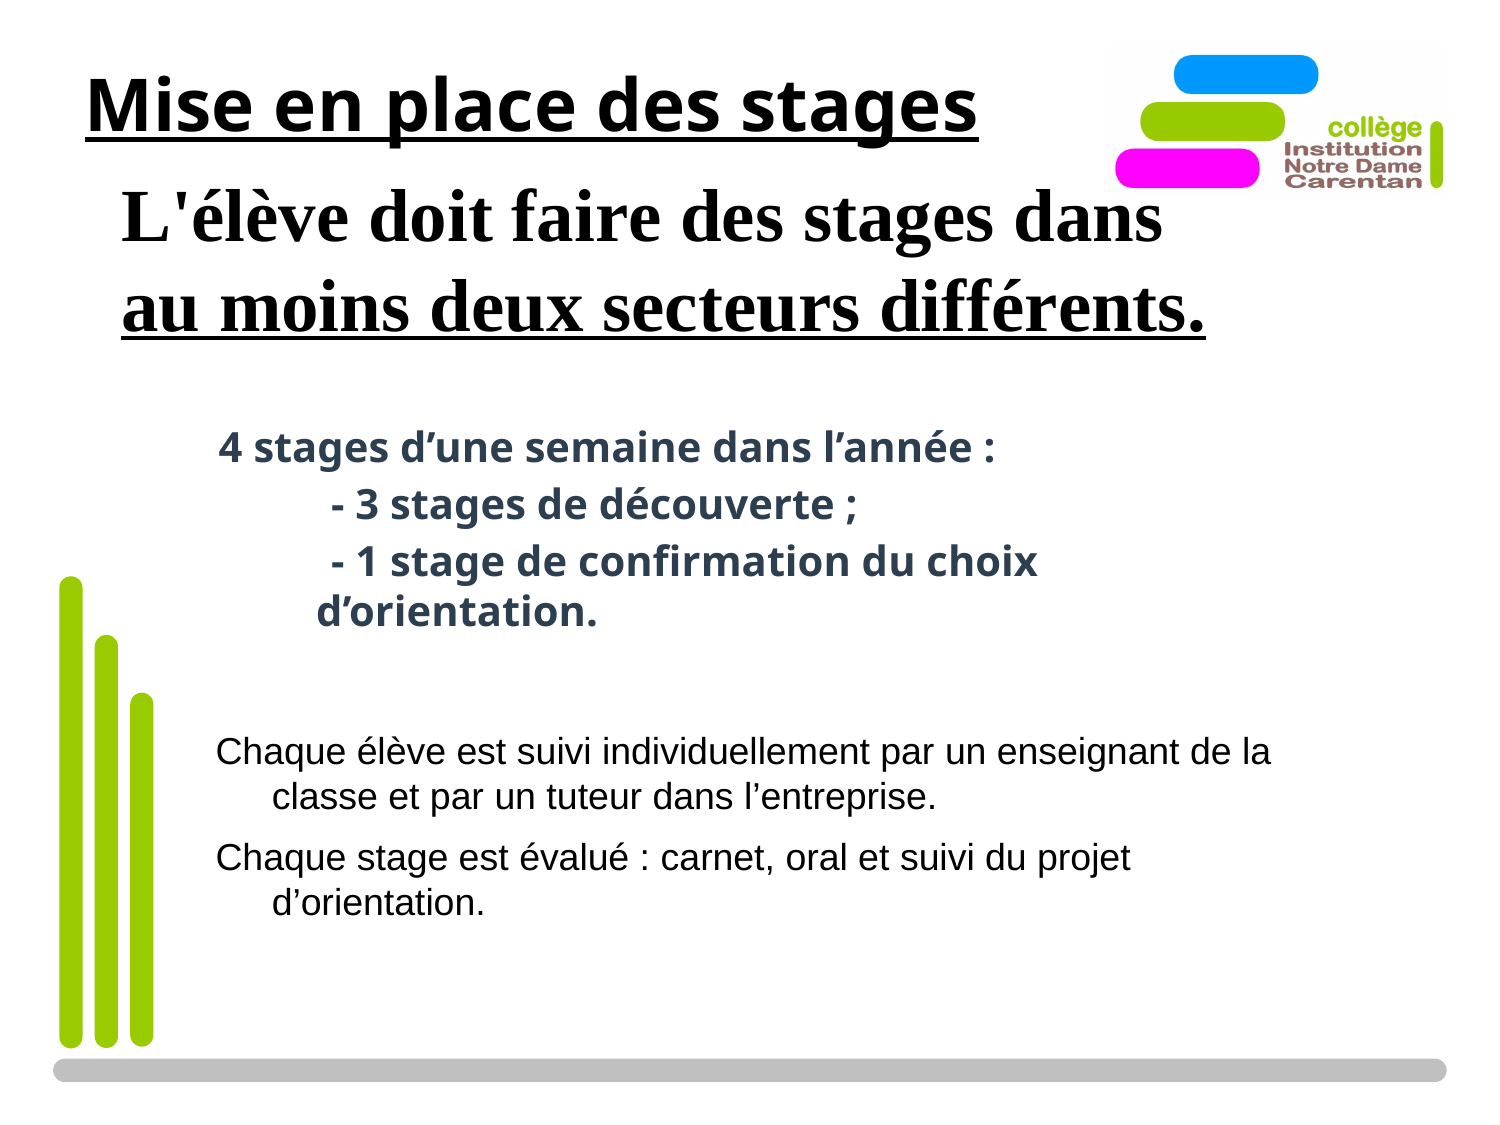

Mise en place des stages
L'élève doit faire des stages dans au moins deux secteurs différents.
4 stages d’une semaine dans l’année :
- 3 stages de découverte ;
- 1 stage de confirmation du choix d’orientation.
Chaque élève est suivi individuellement par un enseignant de la classe et par un tuteur dans l’entreprise.
Chaque stage est évalué : carnet, oral et suivi du projet d’orientation.